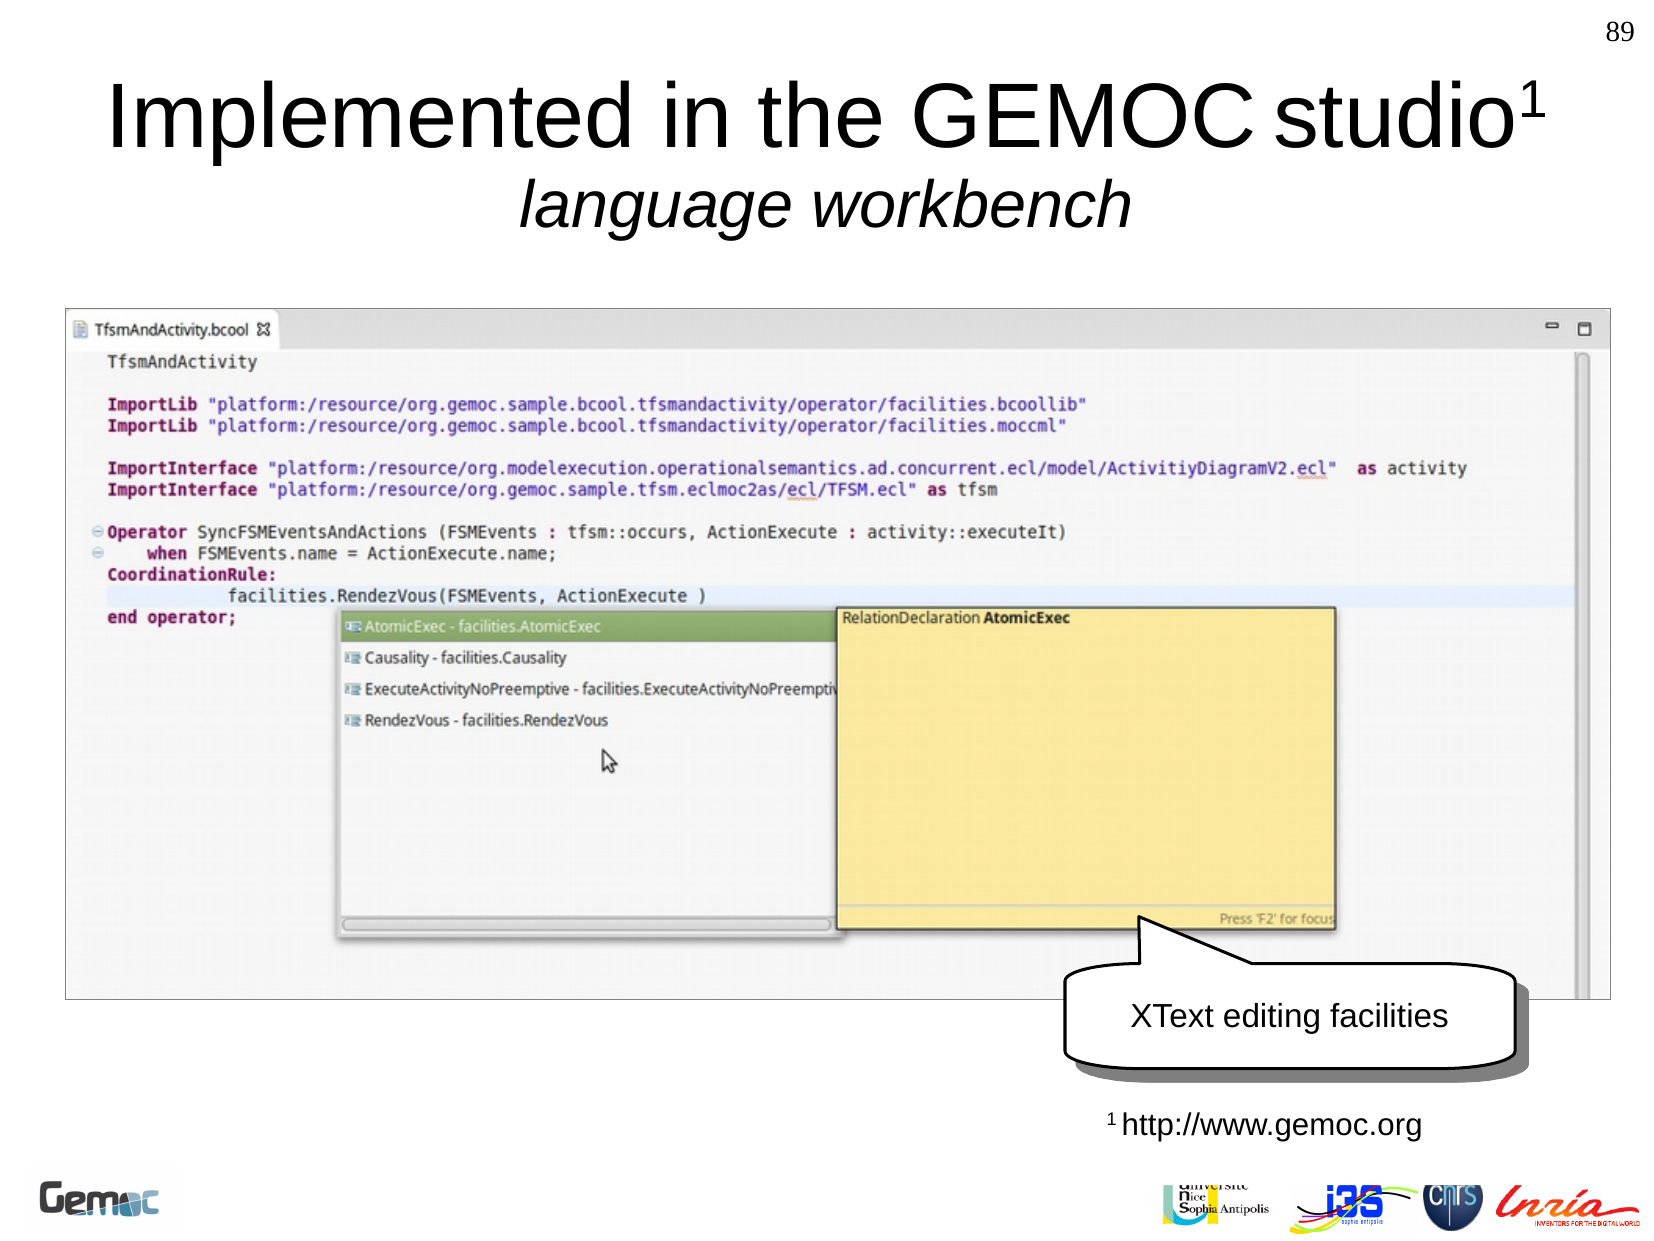

89
# Implemented in the GEMOC studio1 language workbench
XText editing facilities
1 http://www.gemoc.org